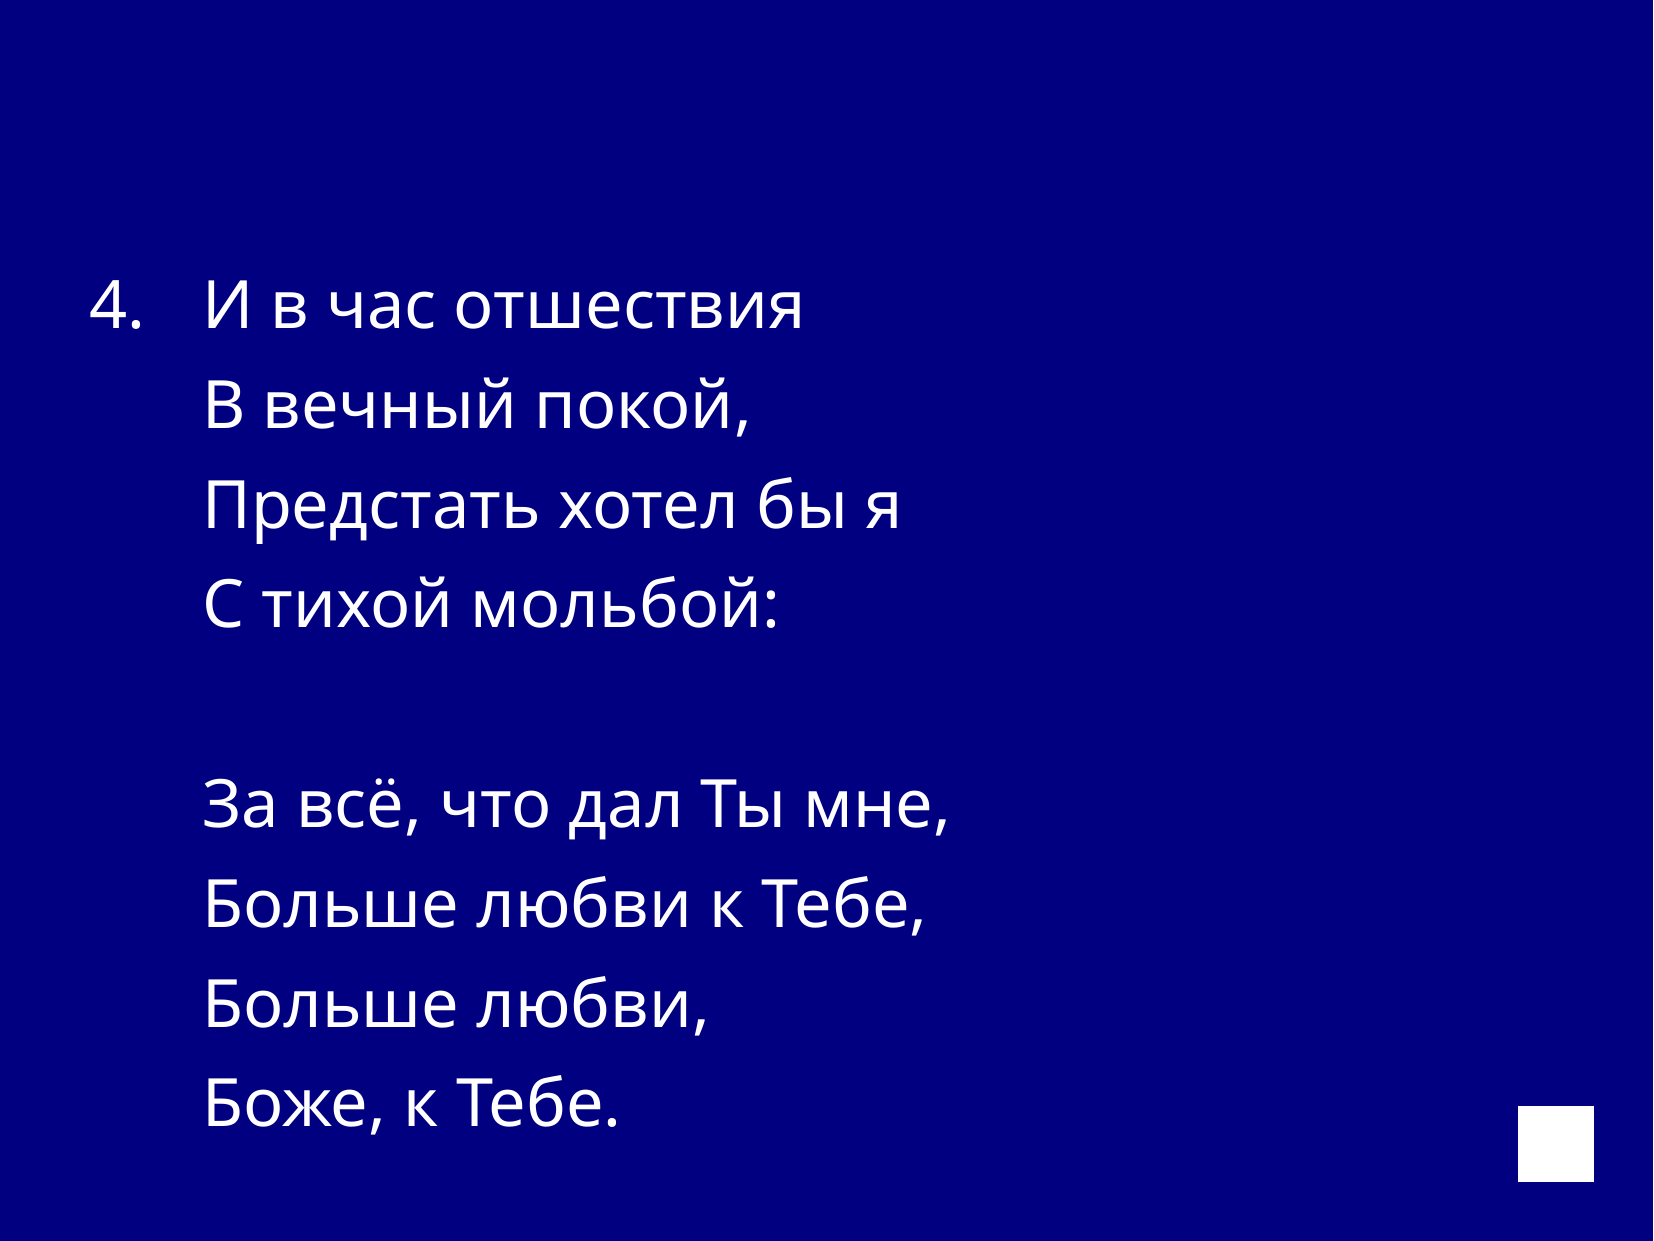

4.	И в час отшествия
	В вечный покой,
	Предстать хотел бы я
	С тихой мольбой:
	За всё, что дал Ты мне,
	Больше любви к Тебе,
	Больше любви,
	Боже, к Тебе.